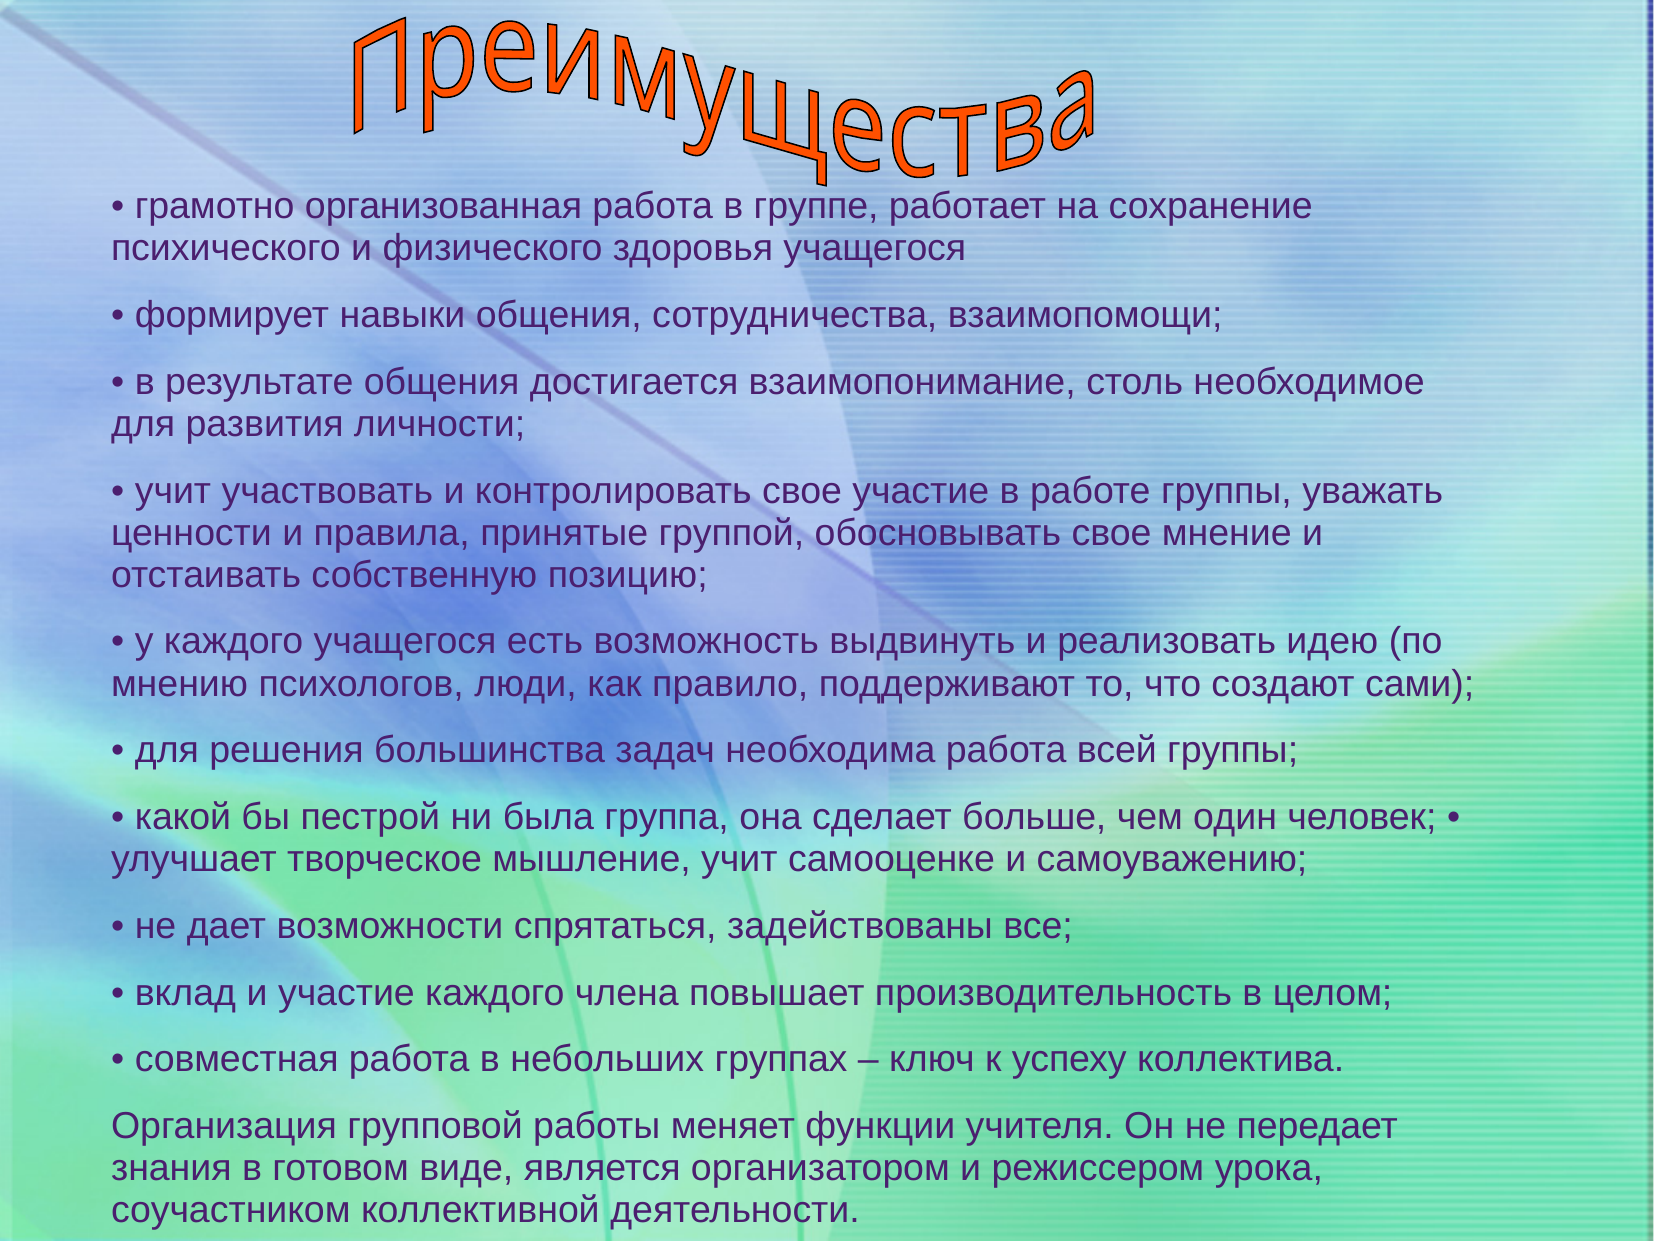

Преимущества
• грамотно организованная работа в группе, работает на сохранение психического и физического здоровья учащегося
• формирует навыки общения, сотрудничества, взаимопомощи;
• в результате общения достигается взаимопонимание, столь необходимое для развития личности;
• учит участвовать и контролировать свое участие в работе группы, уважать ценности и правила, принятые группой, обосновывать свое мнение и отстаивать собственную позицию;
• у каждого учащегося есть возможность выдвинуть и реализовать идею (по мнению психологов, люди, как правило, поддерживают то, что создают сами);
• для решения большинства задач необходима работа всей группы;
• какой бы пестрой ни была группа, она сделает больше, чем один человек; • улучшает творческое мышление, учит самооценке и самоуважению;
• не дает возможности спрятаться, задействованы все;
• вклад и участие каждого члена повышает производительность в целом;
• совместная работа в небольших группах – ключ к успеху коллектива.
Организация групповой работы меняет функции учителя. Он не передает знания в готовом виде, является организатором и режиссером урока, соучастником коллективной деятельности.